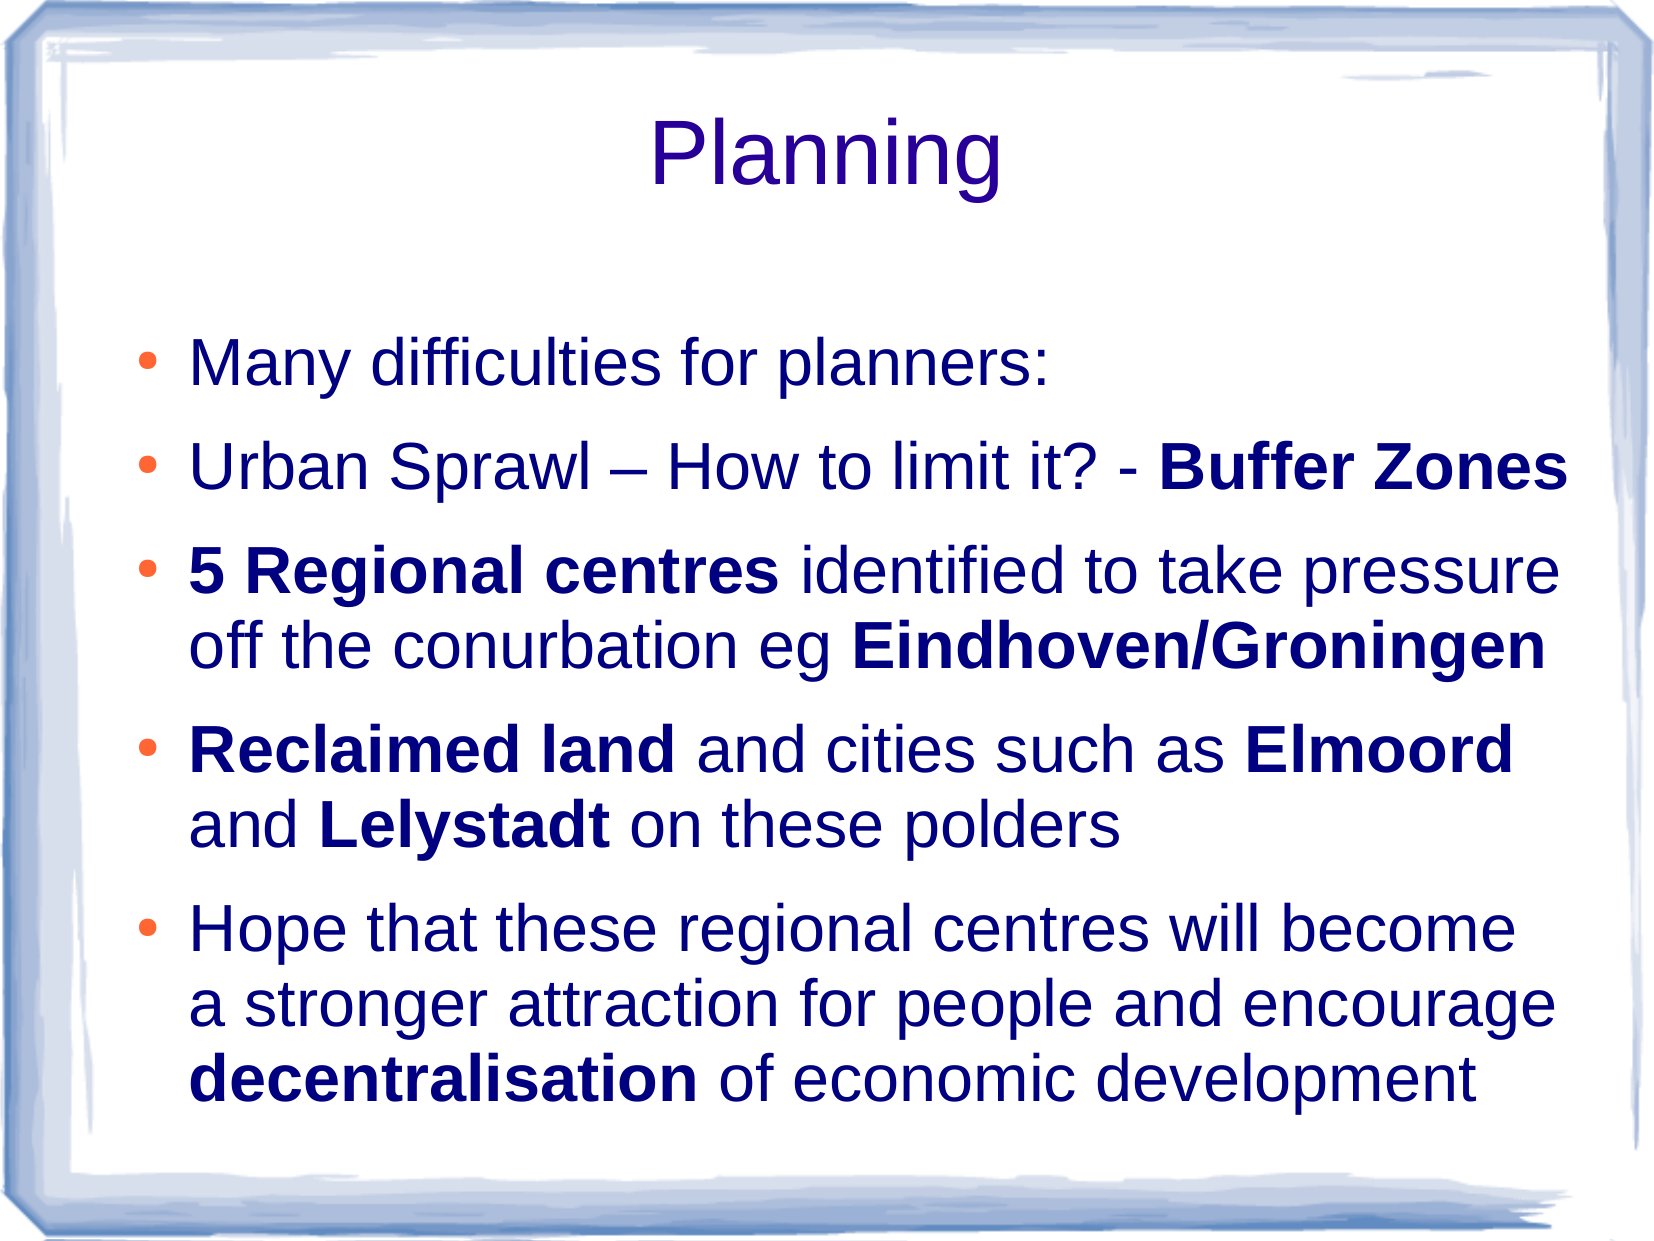

# Planning
Many difficulties for planners:
Urban Sprawl – How to limit it? - Buffer Zones
5 Regional centres identified to take pressure off the conurbation eg Eindhoven/Groningen
Reclaimed land and cities such as Elmoord and Lelystadt on these polders
Hope that these regional centres will become a stronger attraction for people and encourage decentralisation of economic development